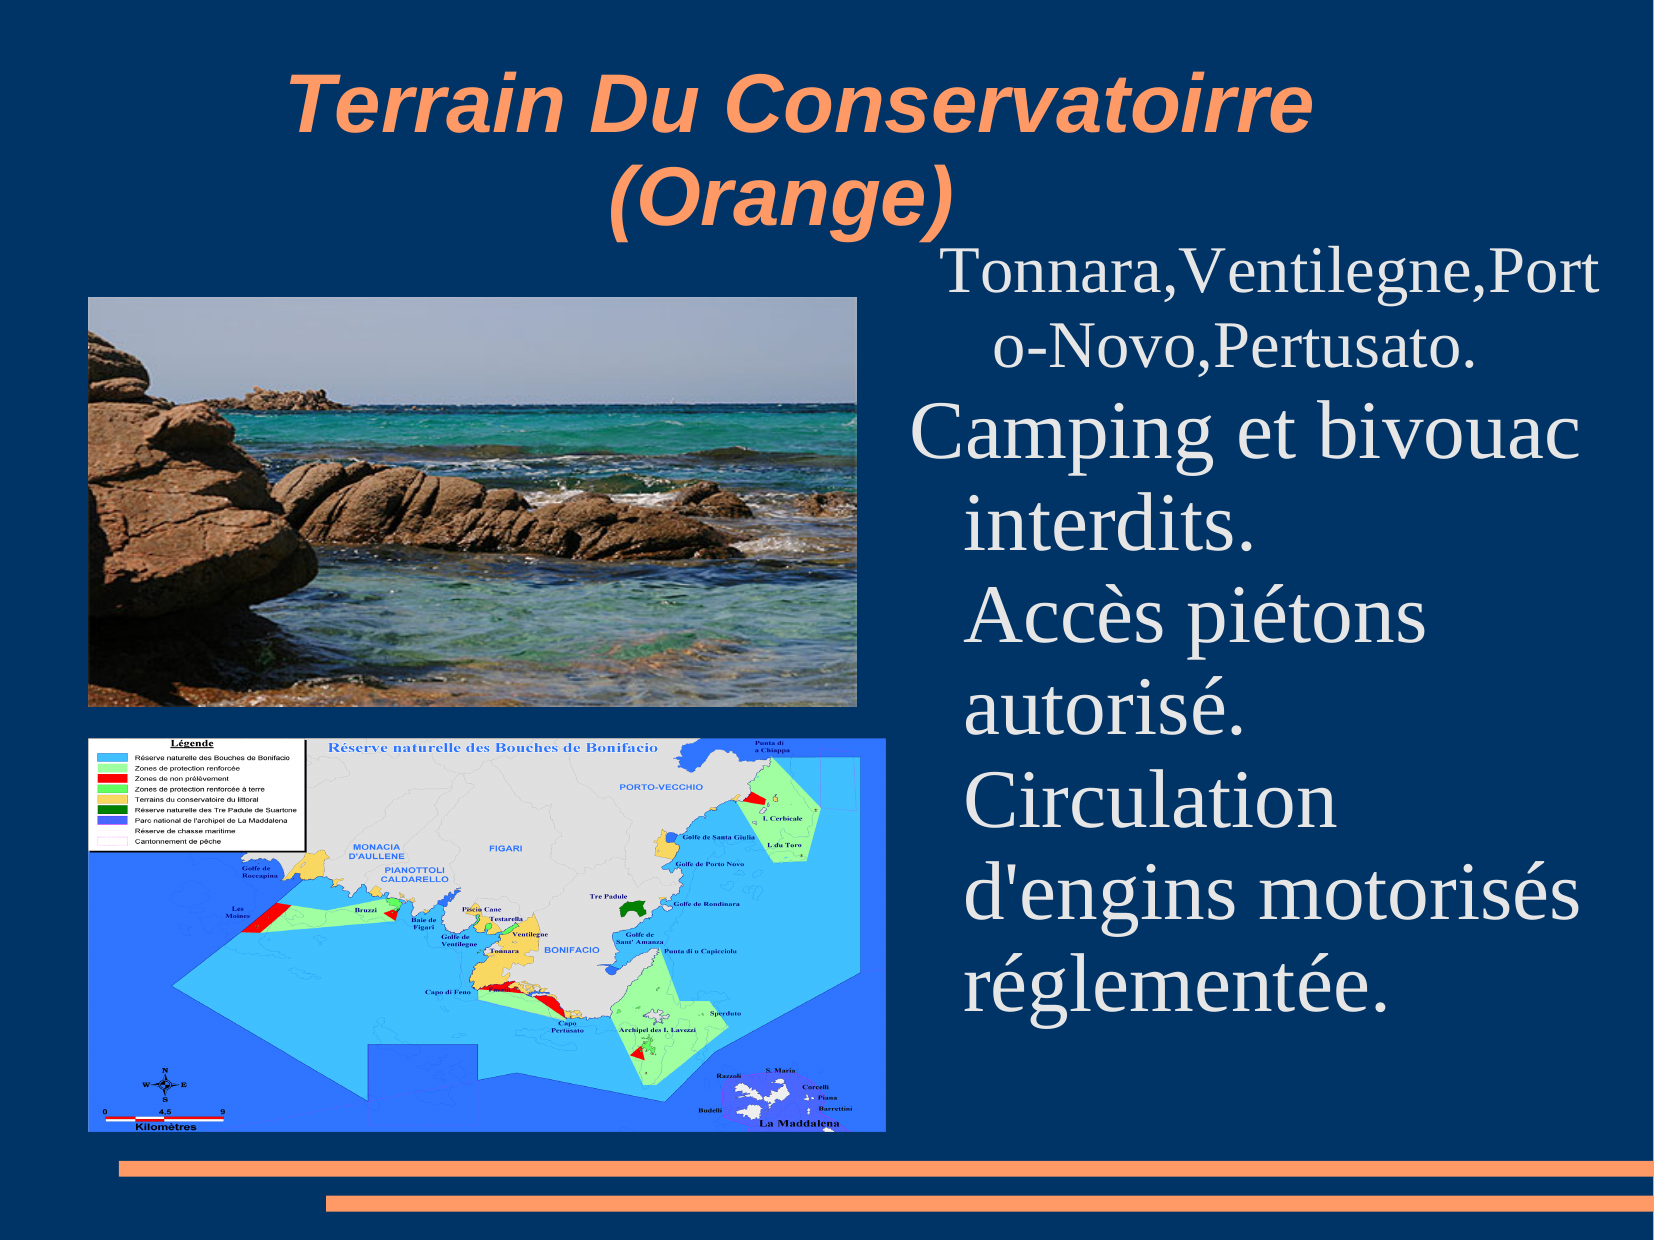

# Terrain Du Conservatoirre (Orange)
Tonnara,Ventilegne,Porto-Novo,Pertusato.
Camping et bivouac interdits.
Accès piétons autorisé.
Circulation d'engins motorisés réglementée.